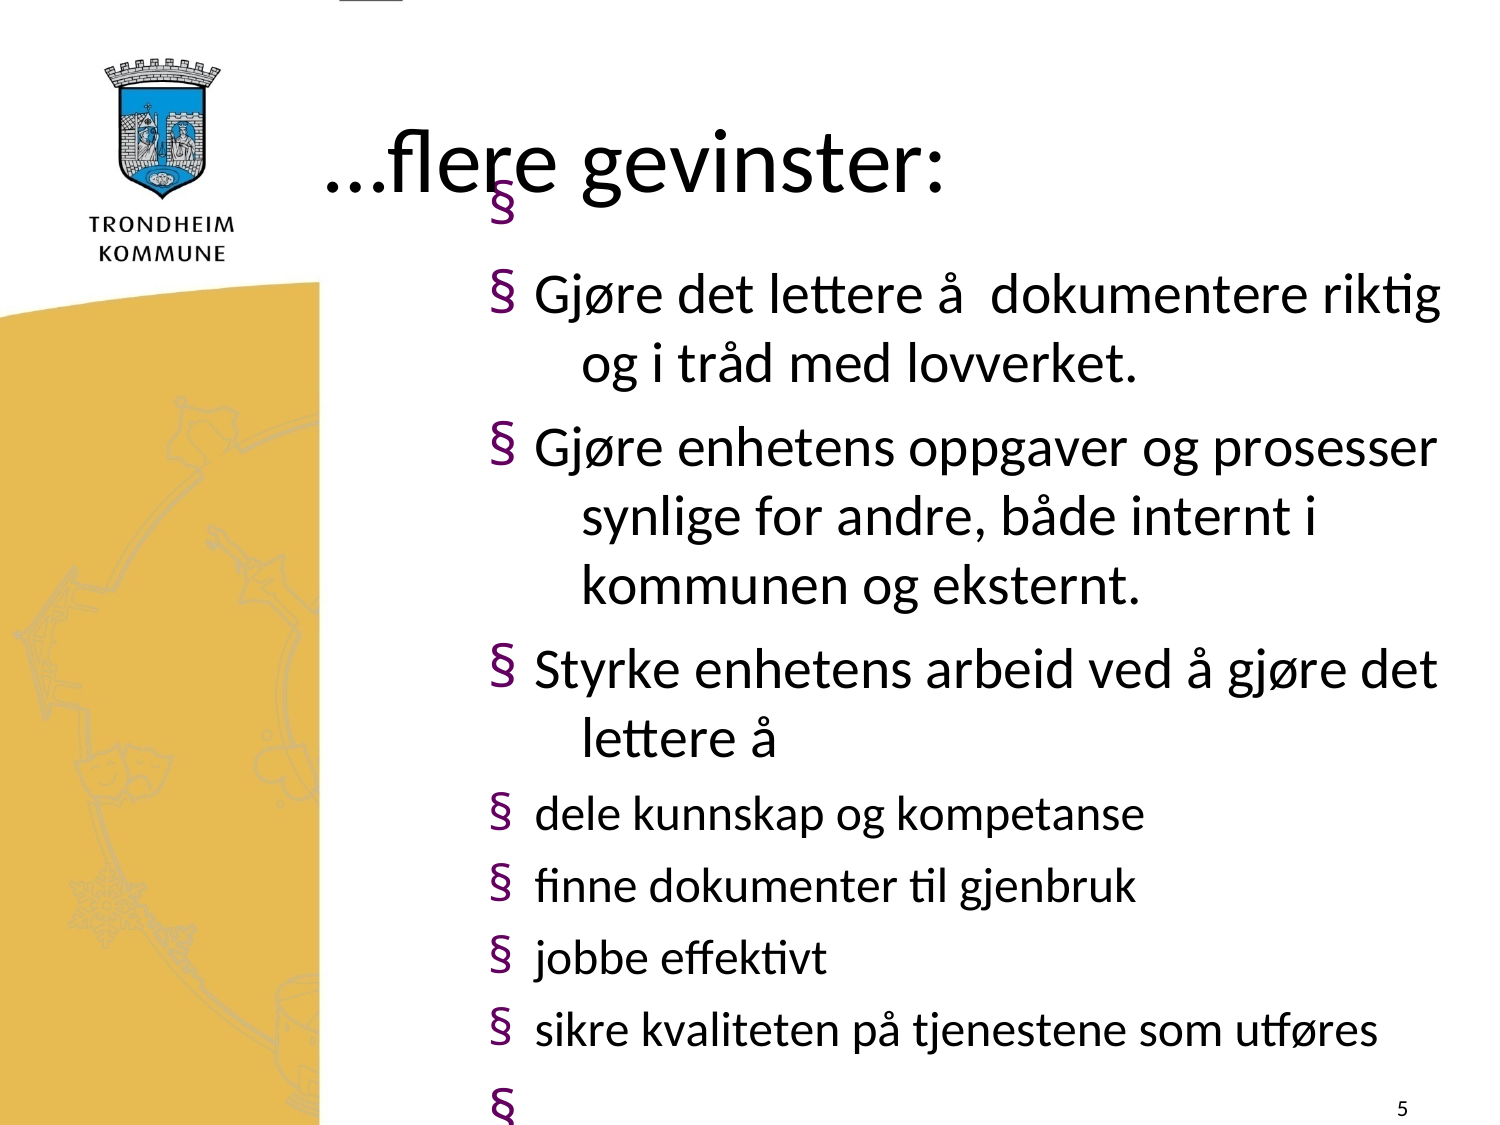

…flere gevinster:
# Gjøre det lettere å dokumentere riktig og i tråd med lovverket.
Gjøre enhetens oppgaver og prosesser synlige for andre, både internt i kommunen og eksternt.
Styrke enhetens arbeid ved å gjøre det lettere å
dele kunnskap og kompetanse
finne dokumenter til gjenbruk
jobbe effektivt
sikre kvaliteten på tjenestene som utføres